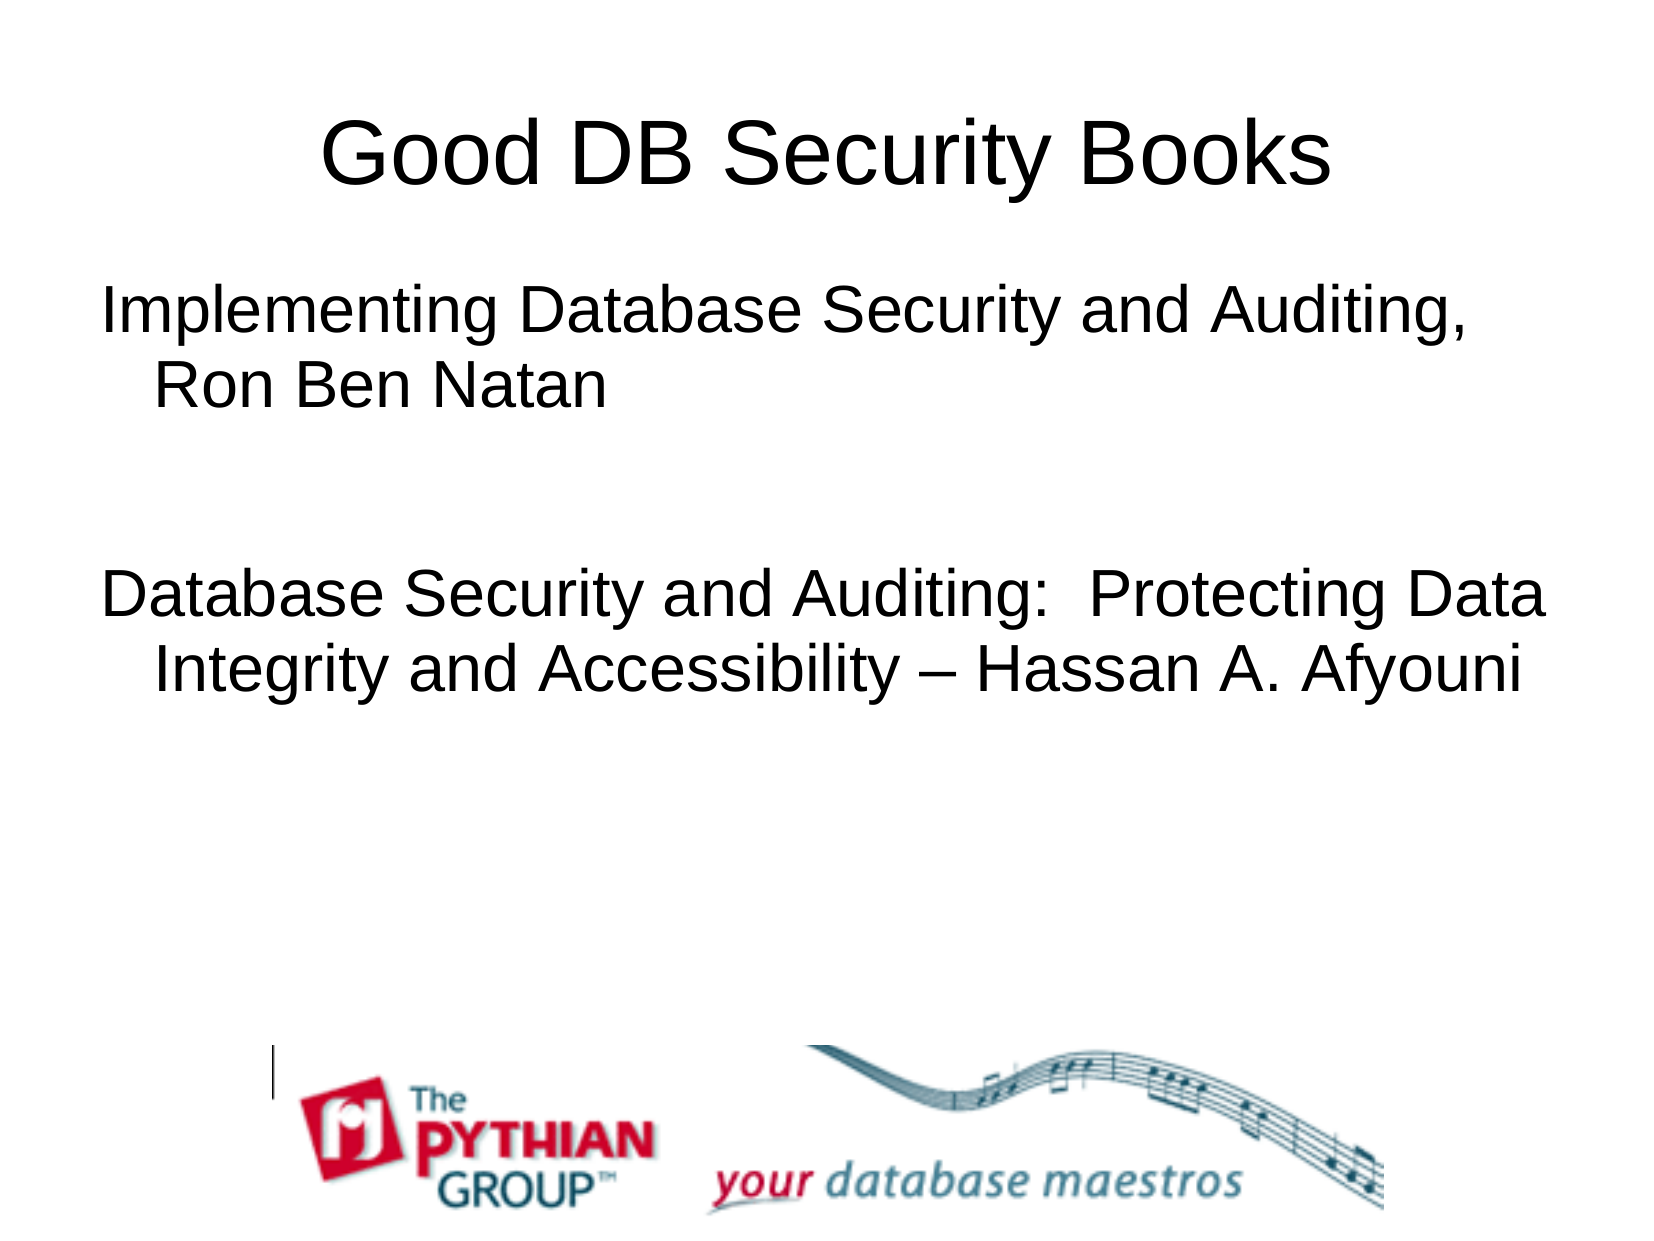

# Good DB Security Books
Implementing Database Security and Auditing, Ron Ben Natan
Database Security and Auditing: Protecting Data Integrity and Accessibility – Hassan A. Afyouni